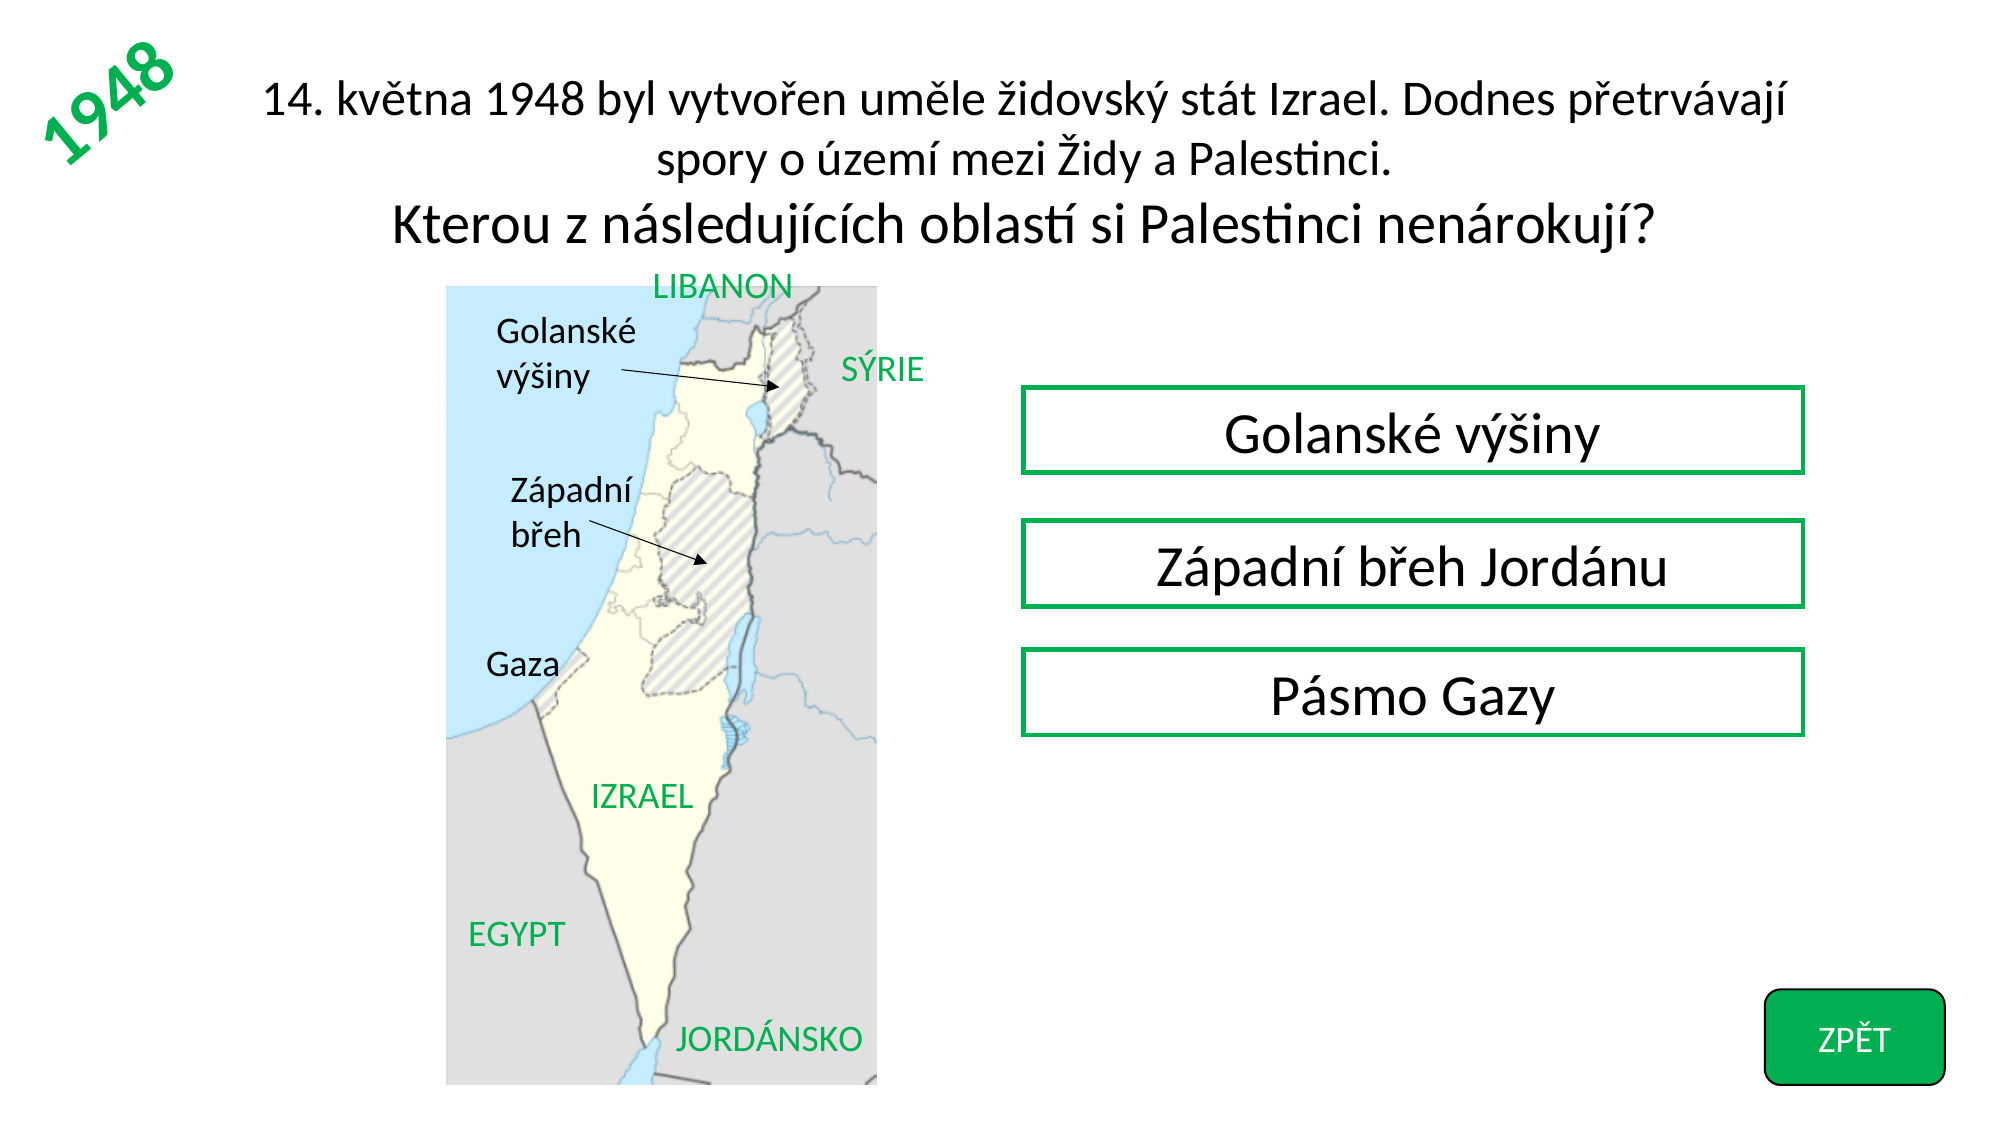

1948
14. května 1948 byl vytvořen uměle židovský stát Izrael. Dodnes přetrvávají spory o území mezi Židy a Palestinci.
Kterou z následujících oblastí si Palestinci nenárokují?
LIBANON
Golanské výšiny
SÝRIE
Golanské výšiny
Západní břeh
Západní břeh Jordánu
Gaza
Pásmo Gazy
IZRAEL
EGYPT
ZPĚT
JORDÁNSKO